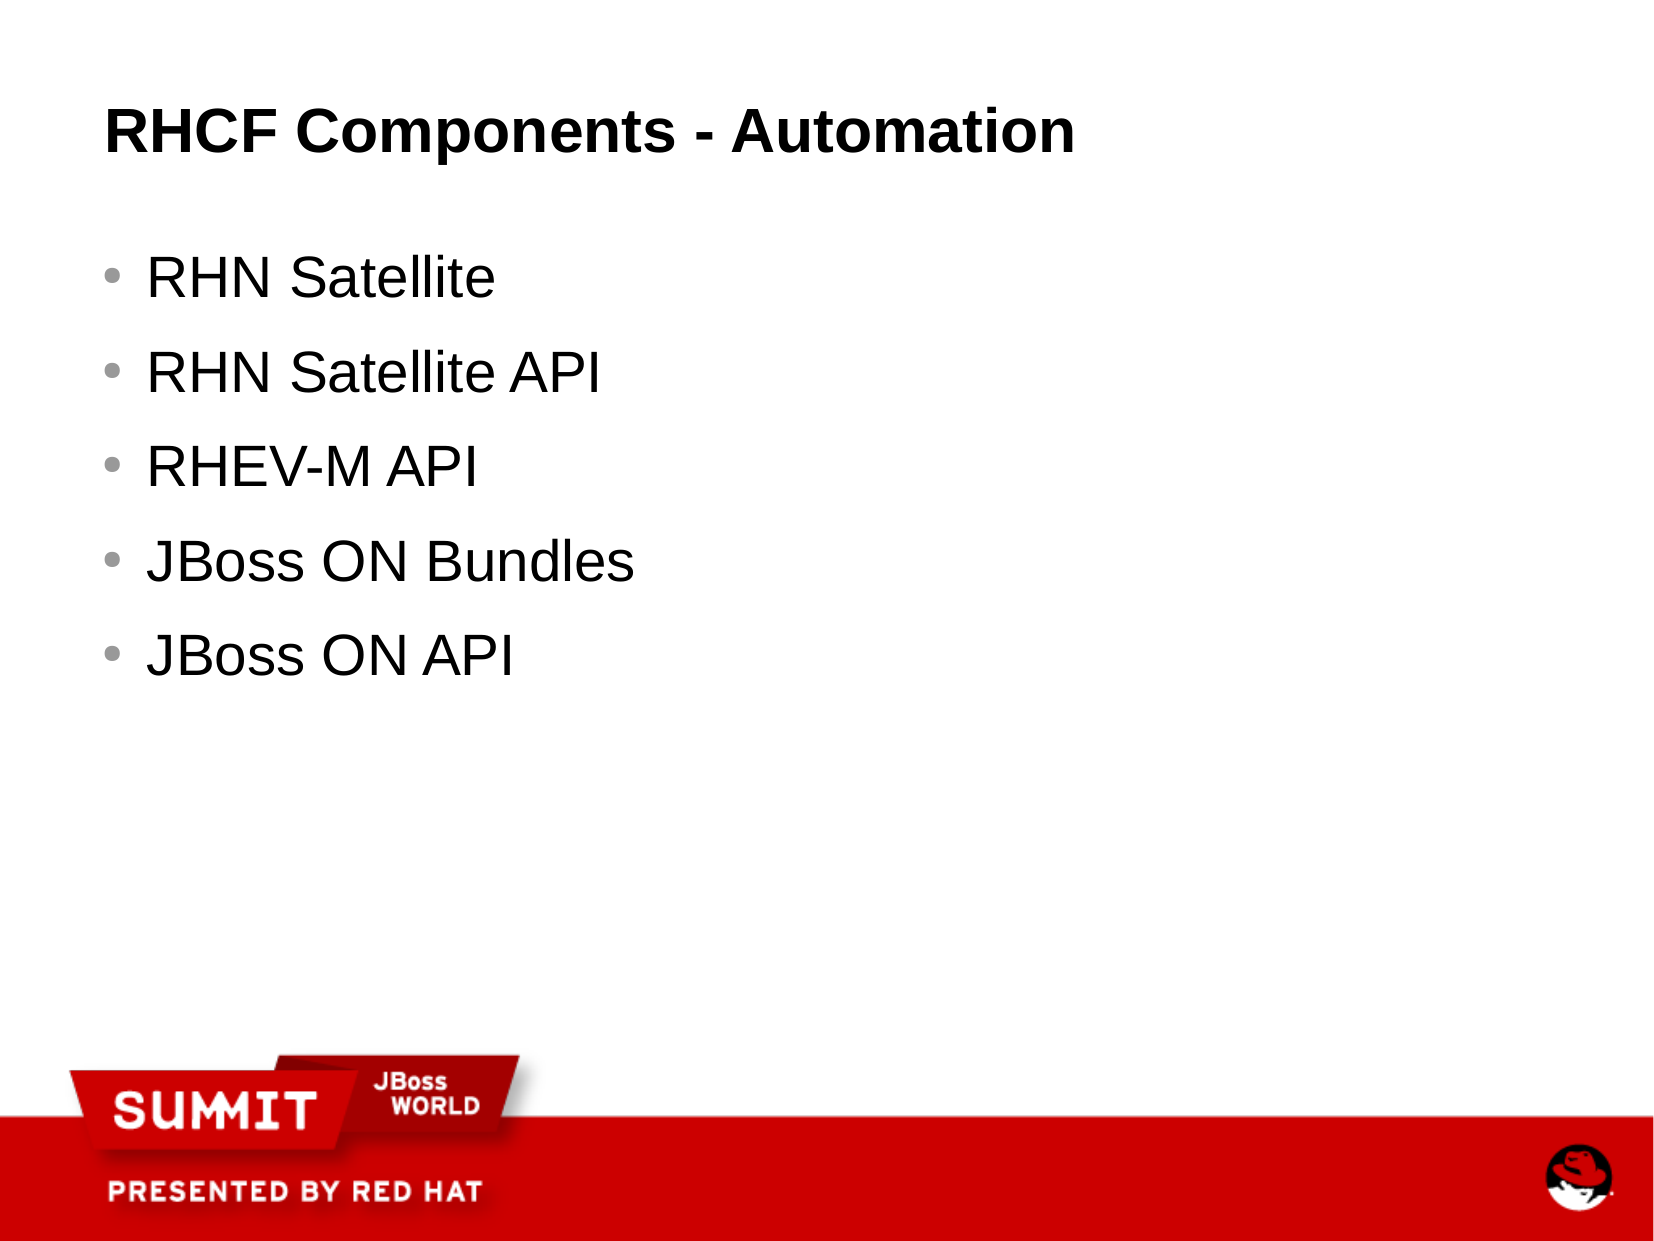

# RHCF Components - Automation
RHN Satellite
RHN Satellite API
RHEV-M API
JBoss ON Bundles
JBoss ON API